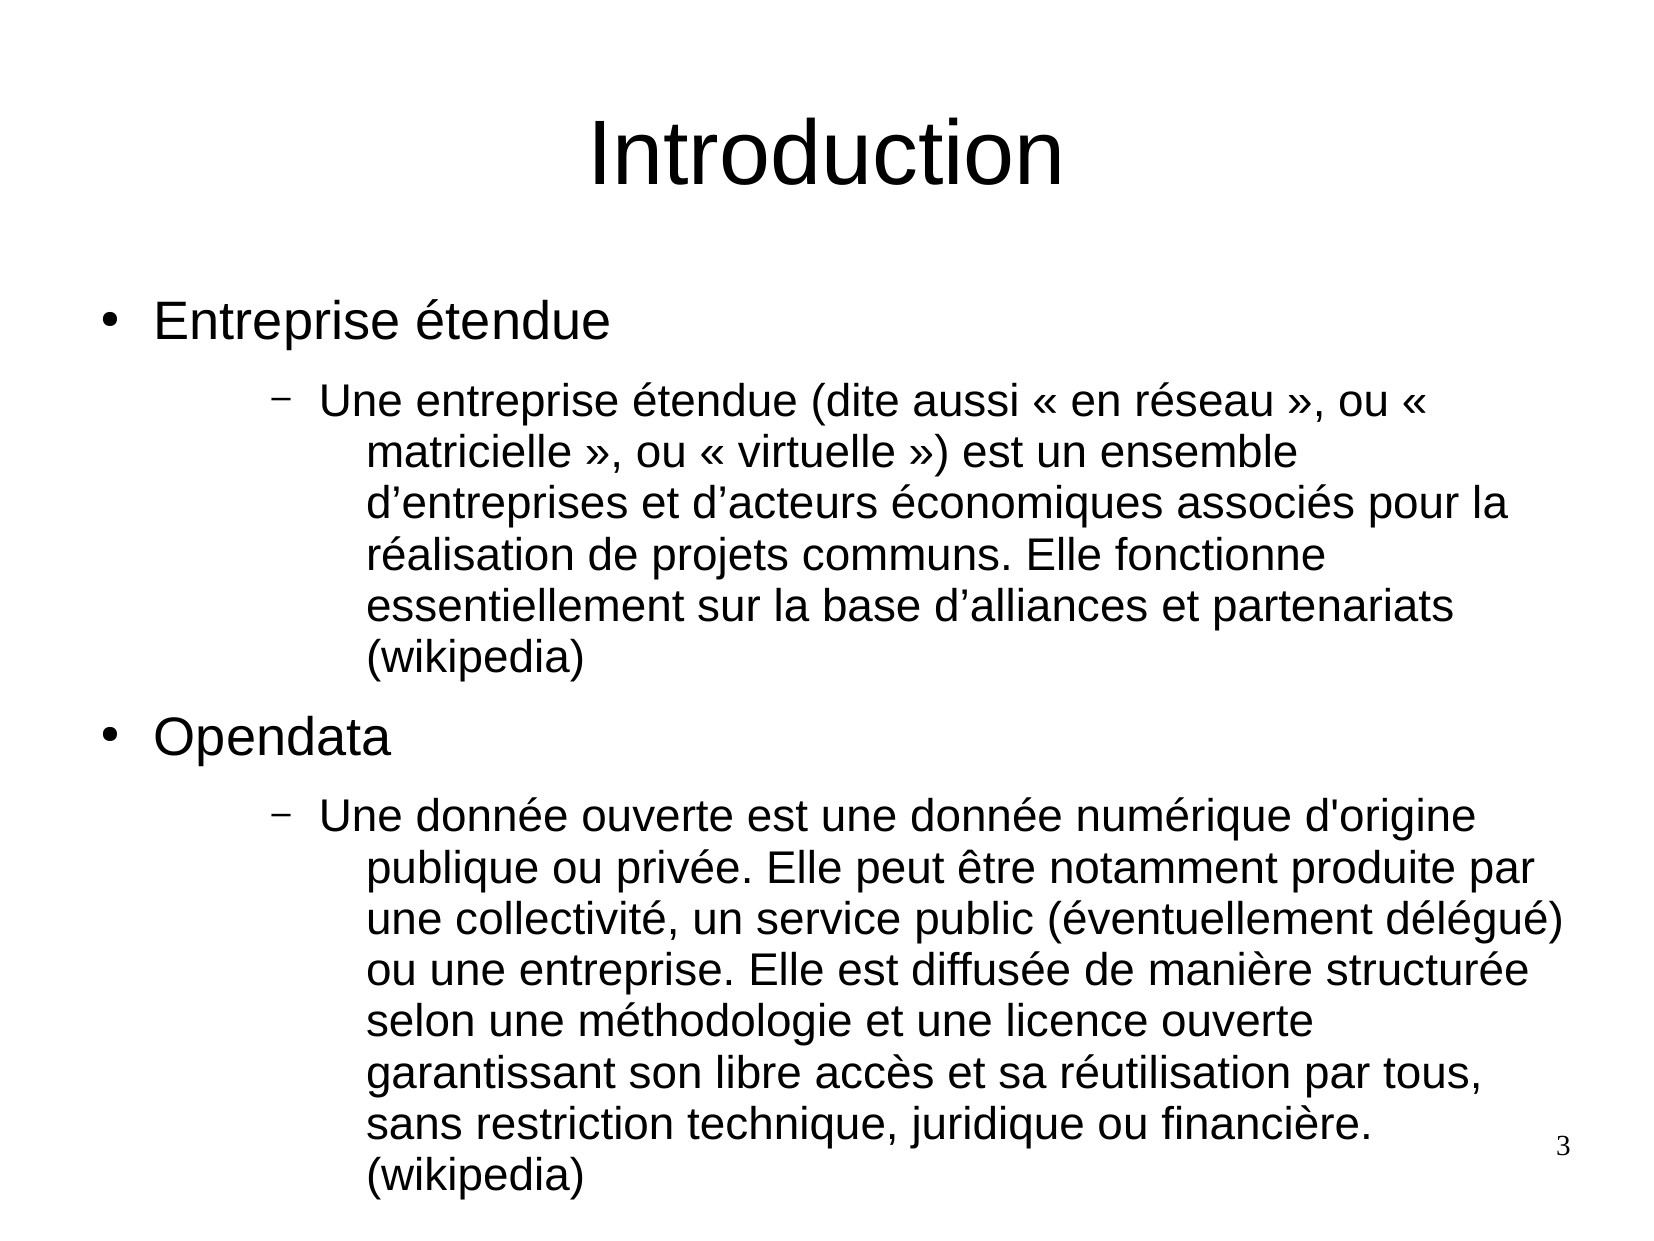

# Introduction
Entreprise étendue
Une entreprise étendue (dite aussi « en réseau », ou « matricielle », ou « virtuelle ») est un ensemble d’entreprises et d’acteurs économiques associés pour la réalisation de projets communs. Elle fonctionne essentiellement sur la base d’alliances et partenariats (wikipedia)
Opendata
Une donnée ouverte est une donnée numérique d'origine publique ou privée. Elle peut être notamment produite par une collectivité, un service public (éventuellement délégué) ou une entreprise. Elle est diffusée de manière structurée selon une méthodologie et une licence ouverte garantissant son libre accès et sa réutilisation par tous, sans restriction technique, juridique ou financière. (wikipedia)
3